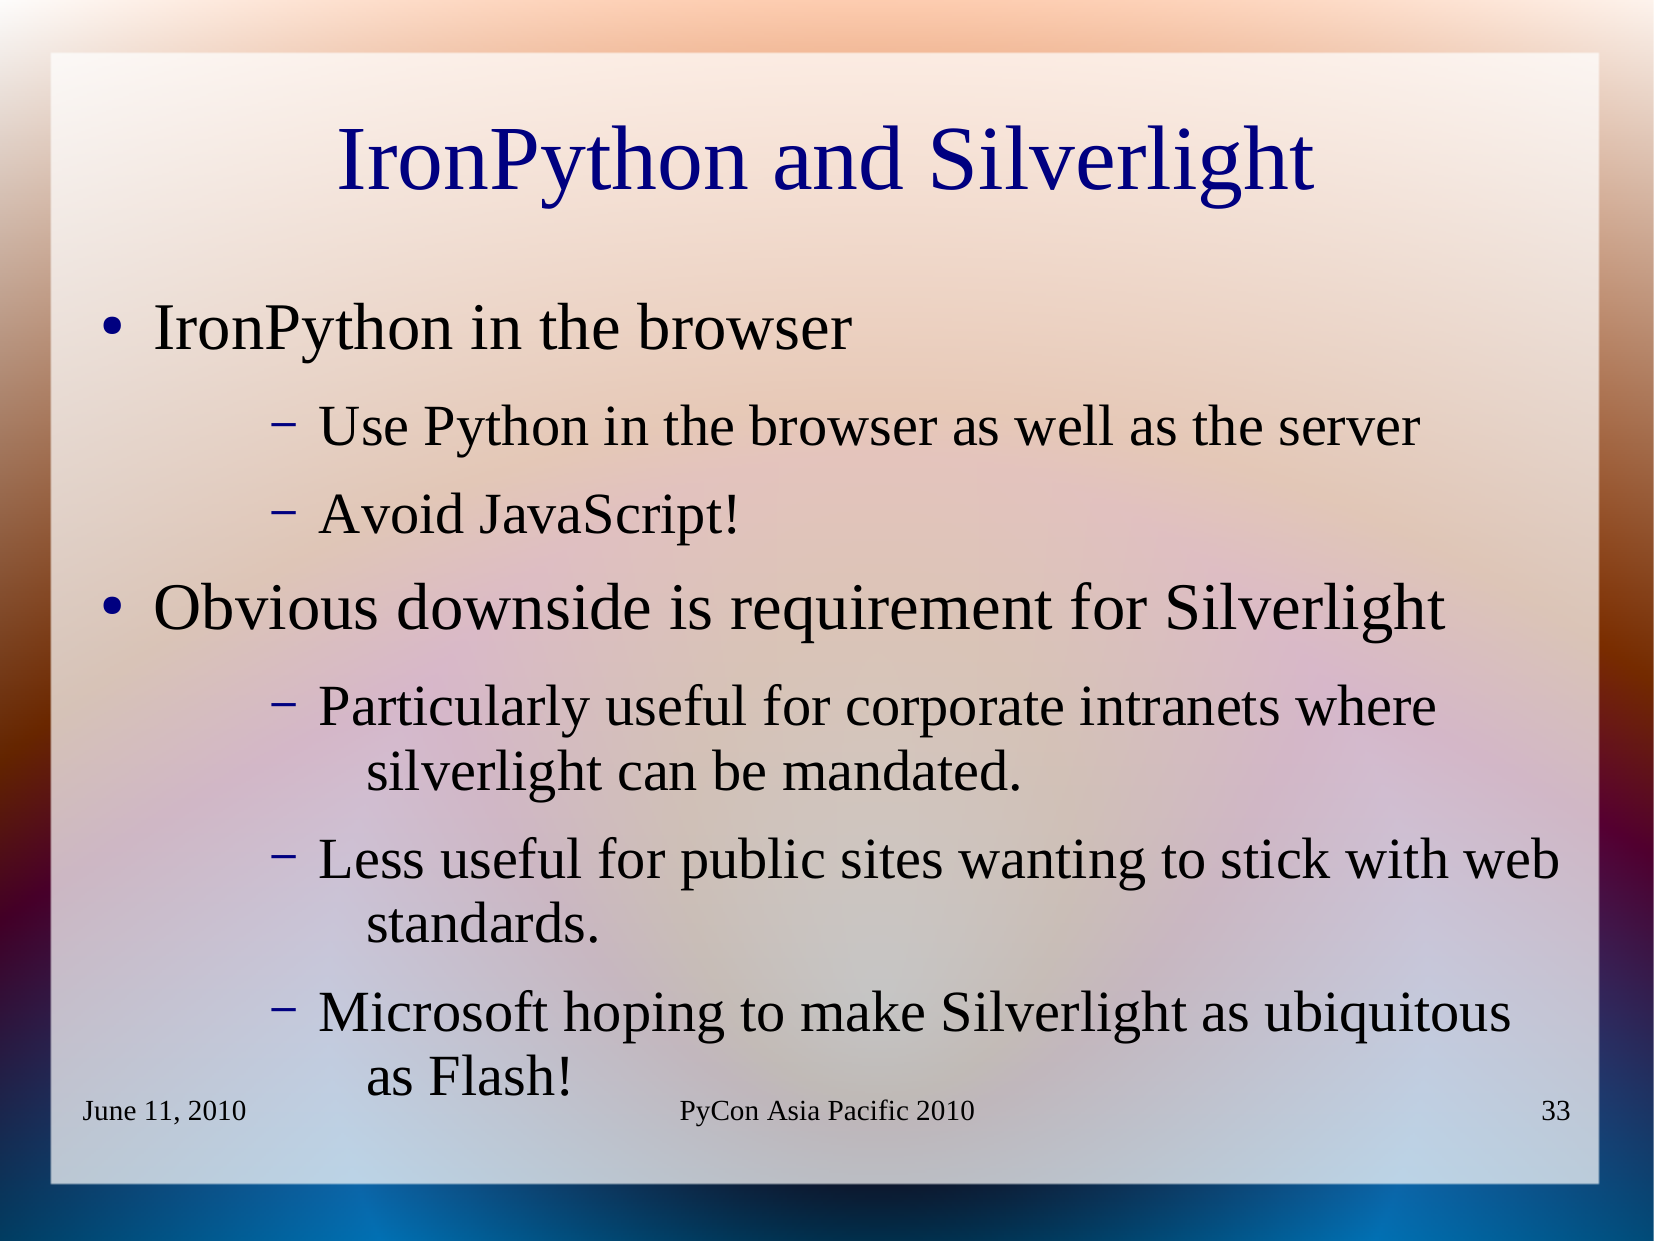

# IronPython and Silverlight
IronPython in the browser
Use Python in the browser as well as the server
Avoid JavaScript!
Obvious downside is requirement for Silverlight
Particularly useful for corporate intranets where silverlight can be mandated.
Less useful for public sites wanting to stick with web standards.
Microsoft hoping to make Silverlight as ubiquitous as Flash!
June 11, 2010
PyCon Asia Pacific 2010
33